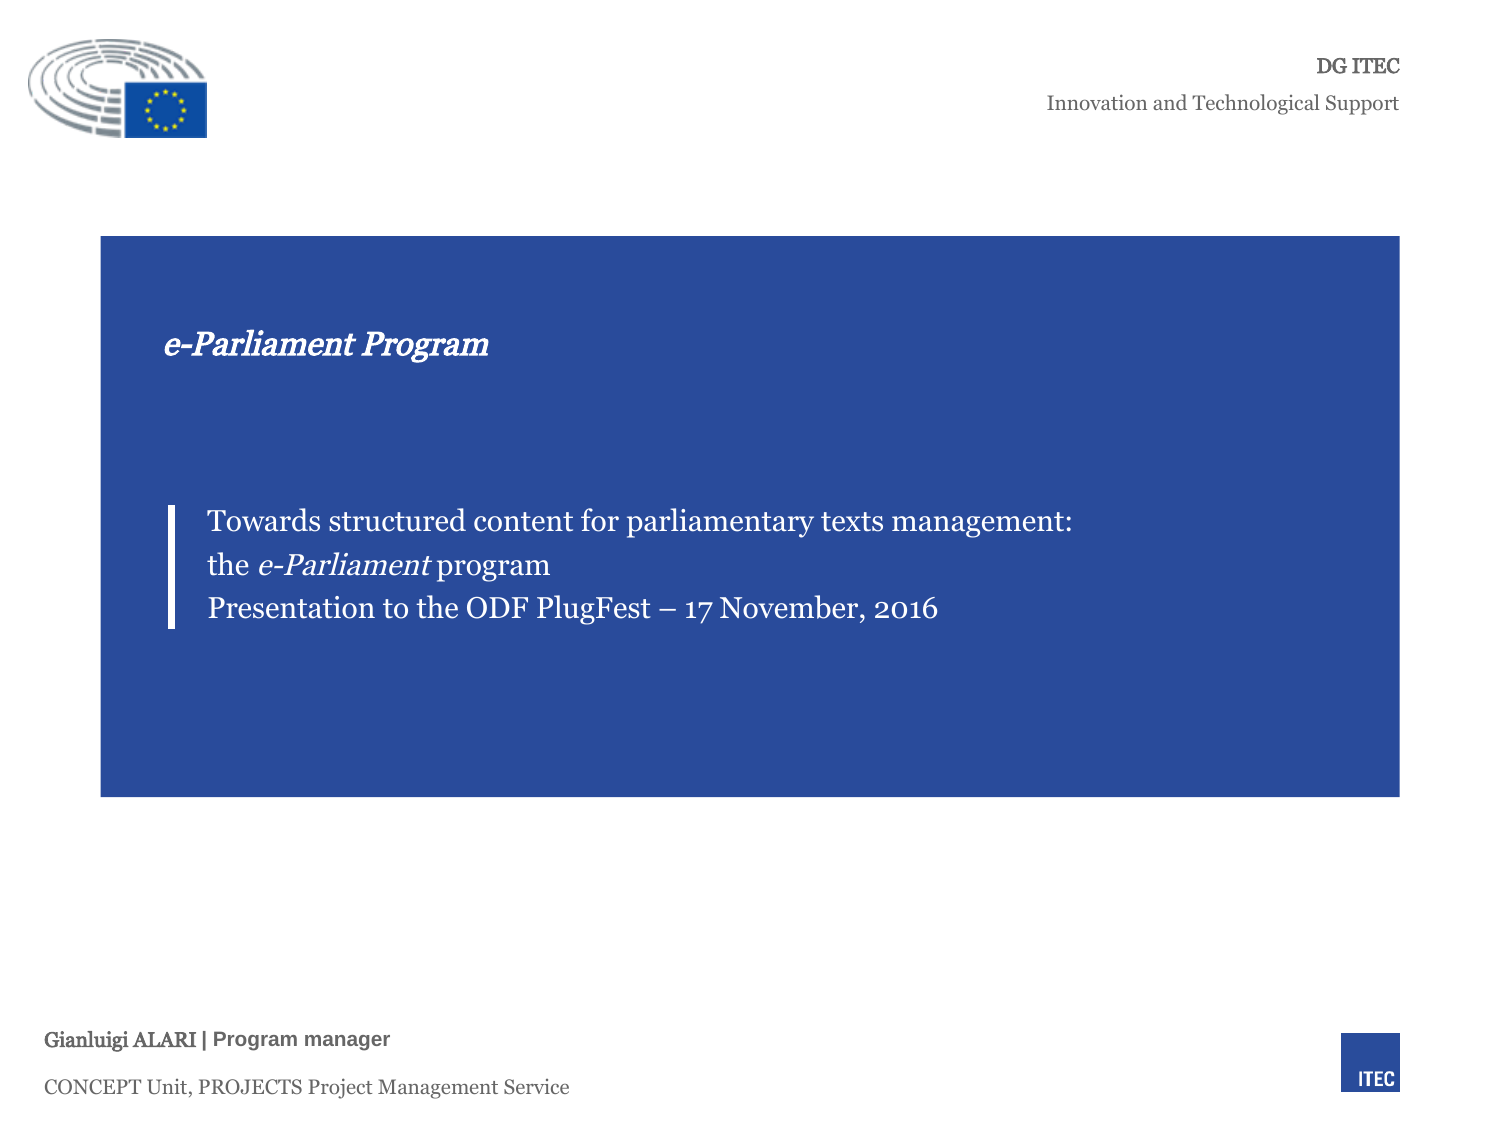

e-Parliament Program
Towards structured content for parliamentary texts management:
the e-Parliament program
Presentation to the ODF PlugFest – 17 November, 2016
# Gianluigi ALARI | Program manager
CONCEPT Unit, PROJECTS Project Management Service